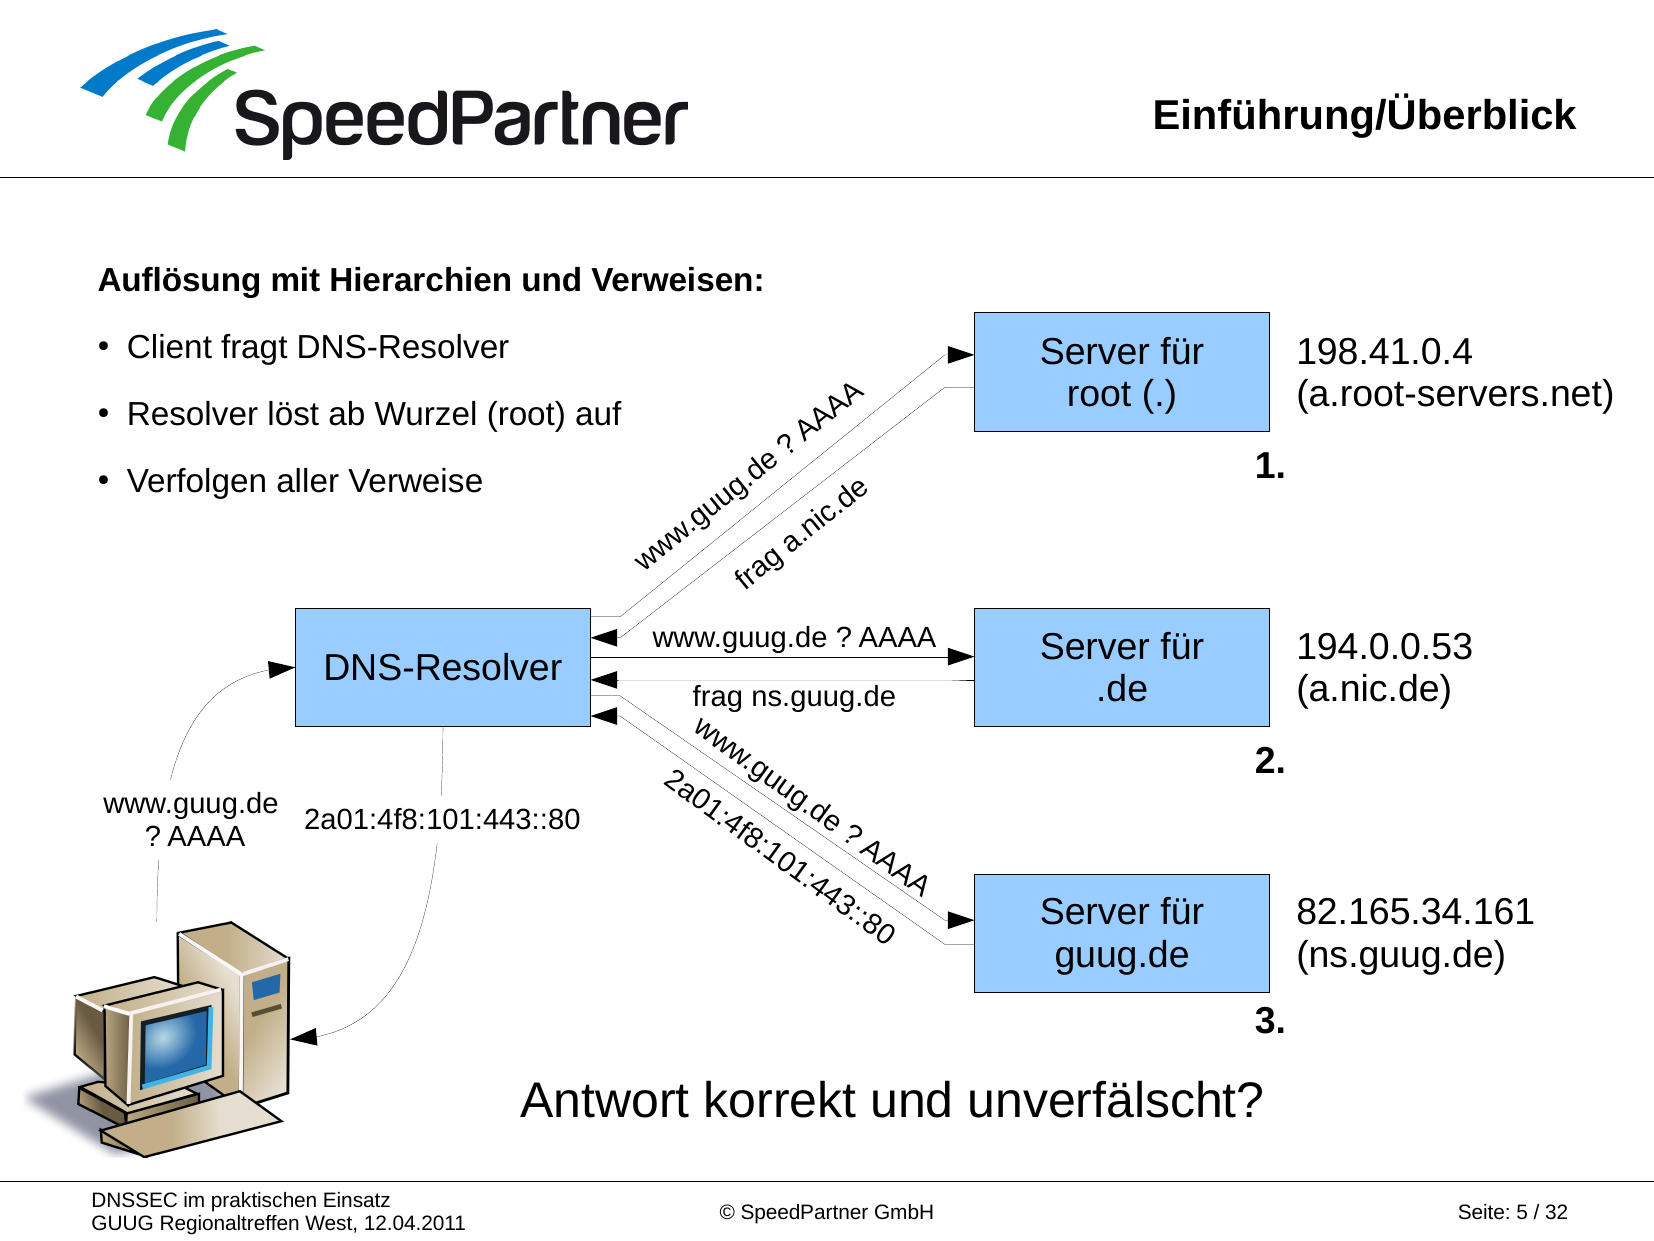

# Einführung/Überblick
Auflösung mit Hierarchien und Verweisen:
Client fragt DNS-Resolver
Resolver löst ab Wurzel (root) auf
Verfolgen aller Verweise
Server für
root (.)
198.41.0.4
(a.root-servers.net)
1.
www.guug.de ? AAAA
frag a.nic.de
DNS-Resolver
Server für
.de
www.guug.de ? AAAA
194.0.0.53
(a.nic.de)
frag ns.guug.de
2.
www.guug.de
? AAAA
www.guug.de ? AAAA
2a01:4f8:101:443::80
2a01:4f8:101:443::80
Server für
guug.de
82.165.34.161
(ns.guug.de)
3.
Antwort korrekt und unverfälscht?